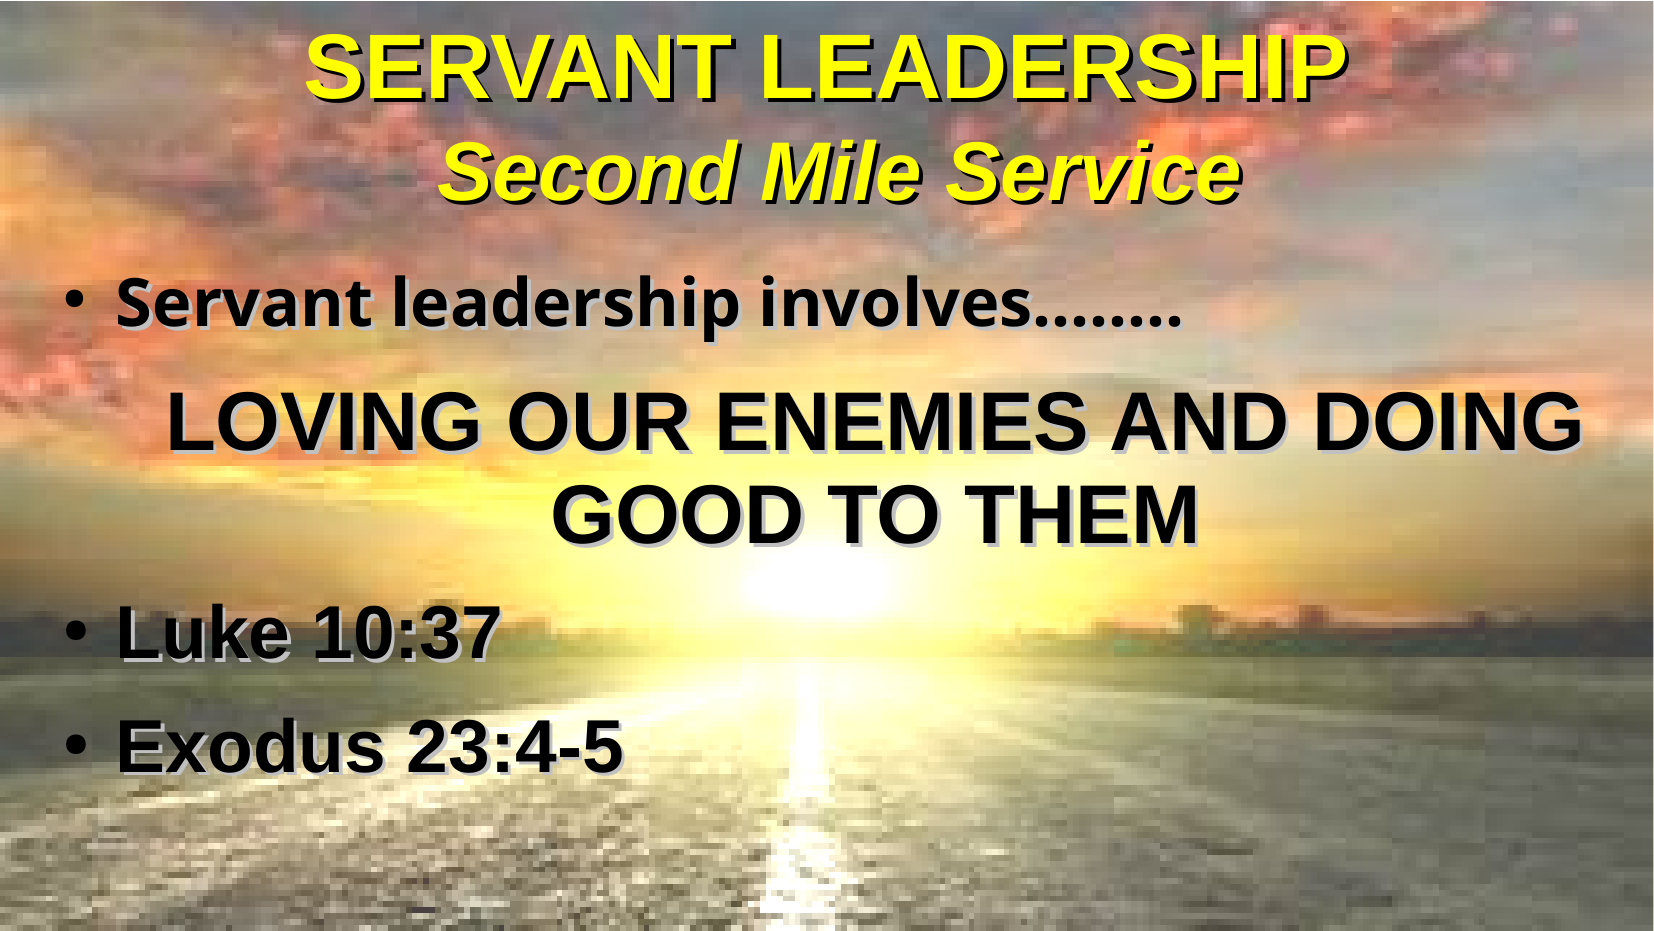

# SERVANT LEADERSHIP Second Mile Service
Servant leadership involves……..
LOVING OUR ENEMIES AND DOING GOOD TO THEM
Luke 10:37
Exodus 23:4-5